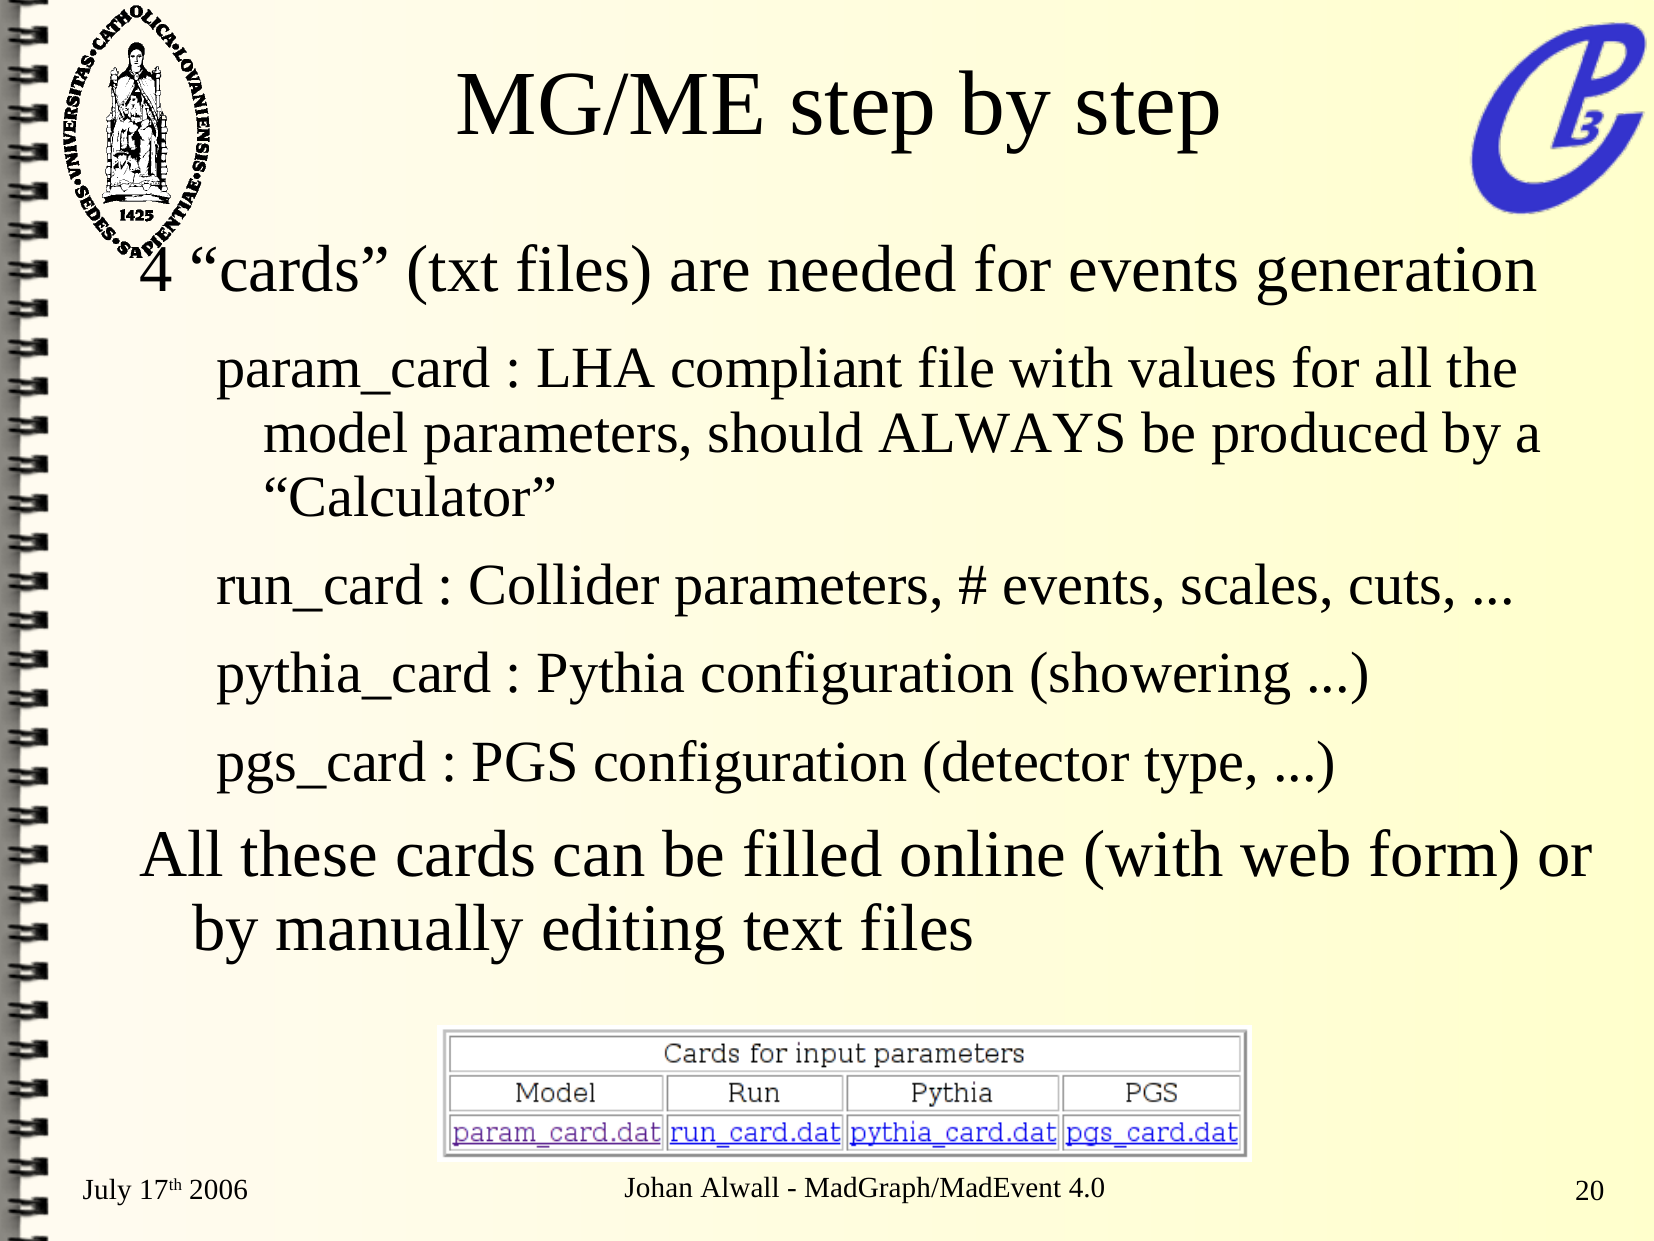

# MG/ME step by step
4 “cards” (txt files) are needed for events generation
param_card : LHA compliant file with values for all the model parameters, should ALWAYS be produced by a “Calculator”
run_card : Collider parameters, # events, scales, cuts, ...
pythia_card : Pythia configuration (showering ...)
pgs_card : PGS configuration (detector type, ...)
All these cards can be filled online (with web form) or by manually editing text files
Johan Alwall - MadGraph/MadEvent 4.0
July 17 2006
20